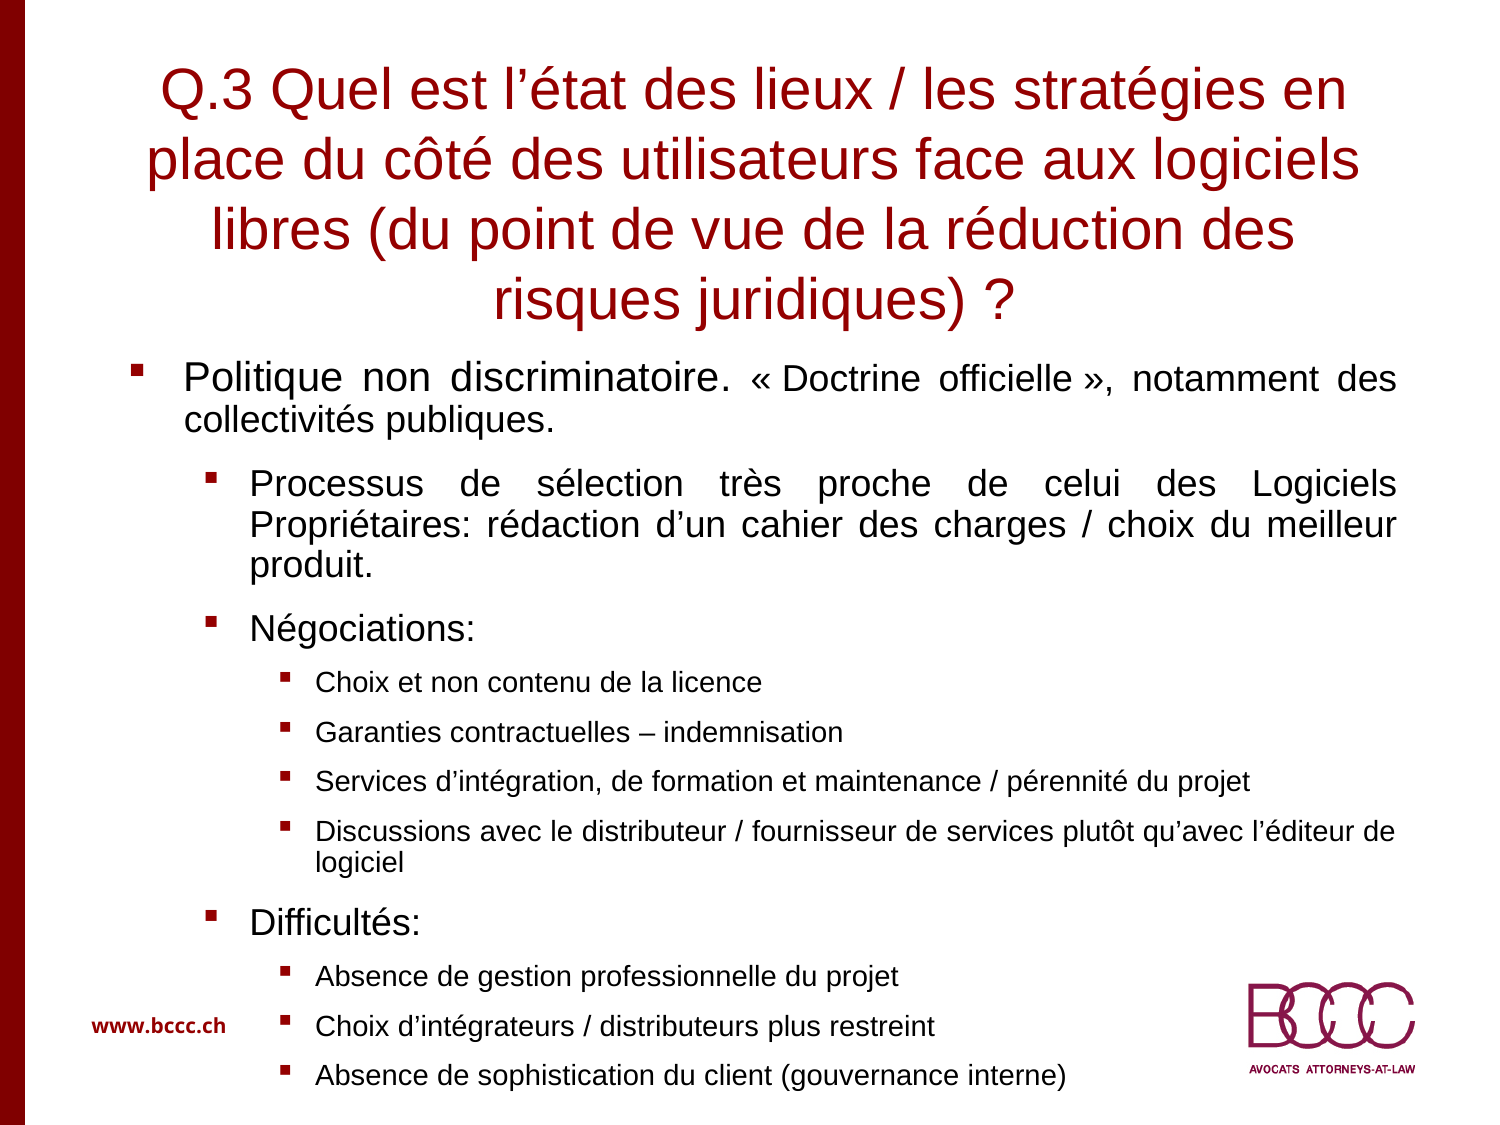

# Q.3 Quel est l’état des lieux / les stratégies en place du côté des utilisateurs face aux logiciels libres (du point de vue de la réduction des risques juridiques) ?
Politique non discriminatoire. « Doctrine officielle », notamment des collectivités publiques.
Processus de sélection très proche de celui des Logiciels Propriétaires: rédaction d’un cahier des charges / choix du meilleur produit.
Négociations:
Choix et non contenu de la licence
Garanties contractuelles – indemnisation
Services d’intégration, de formation et maintenance / pérennité du projet
Discussions avec le distributeur / fournisseur de services plutôt qu’avec l’éditeur de logiciel
Difficultés:
Absence de gestion professionnelle du projet
Choix d’intégrateurs / distributeurs plus restreint
Absence de sophistication du client (gouvernance interne)